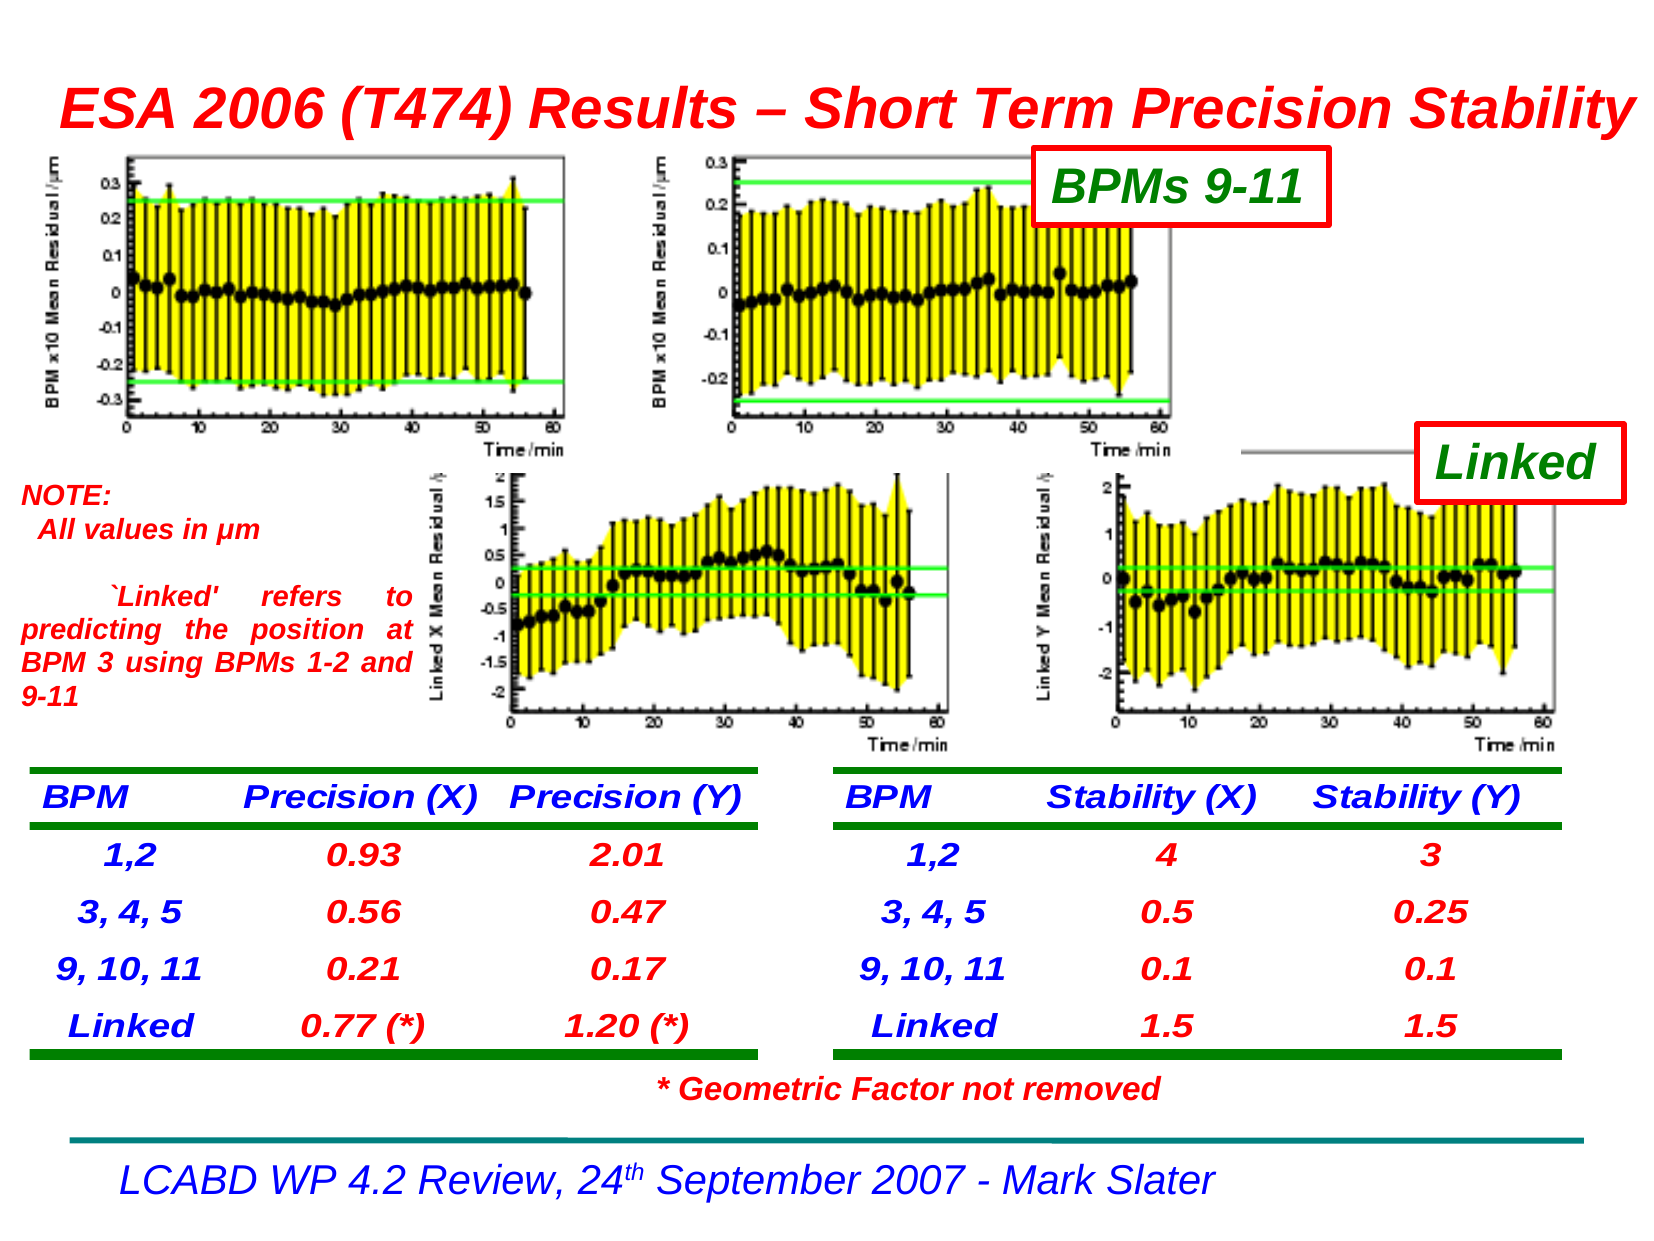

ESA 2006 (T474) Results – Short Term Precision Stability
BPMs 9-11
Linked
NOTE:
 All values in μm
 `Linked' refers to predicting the position at BPM 3 using BPMs 1-2 and 9-11
* Geometric Factor not removed
LCABD WP 4.2 Review, 24th September 2007 - Mark Slater